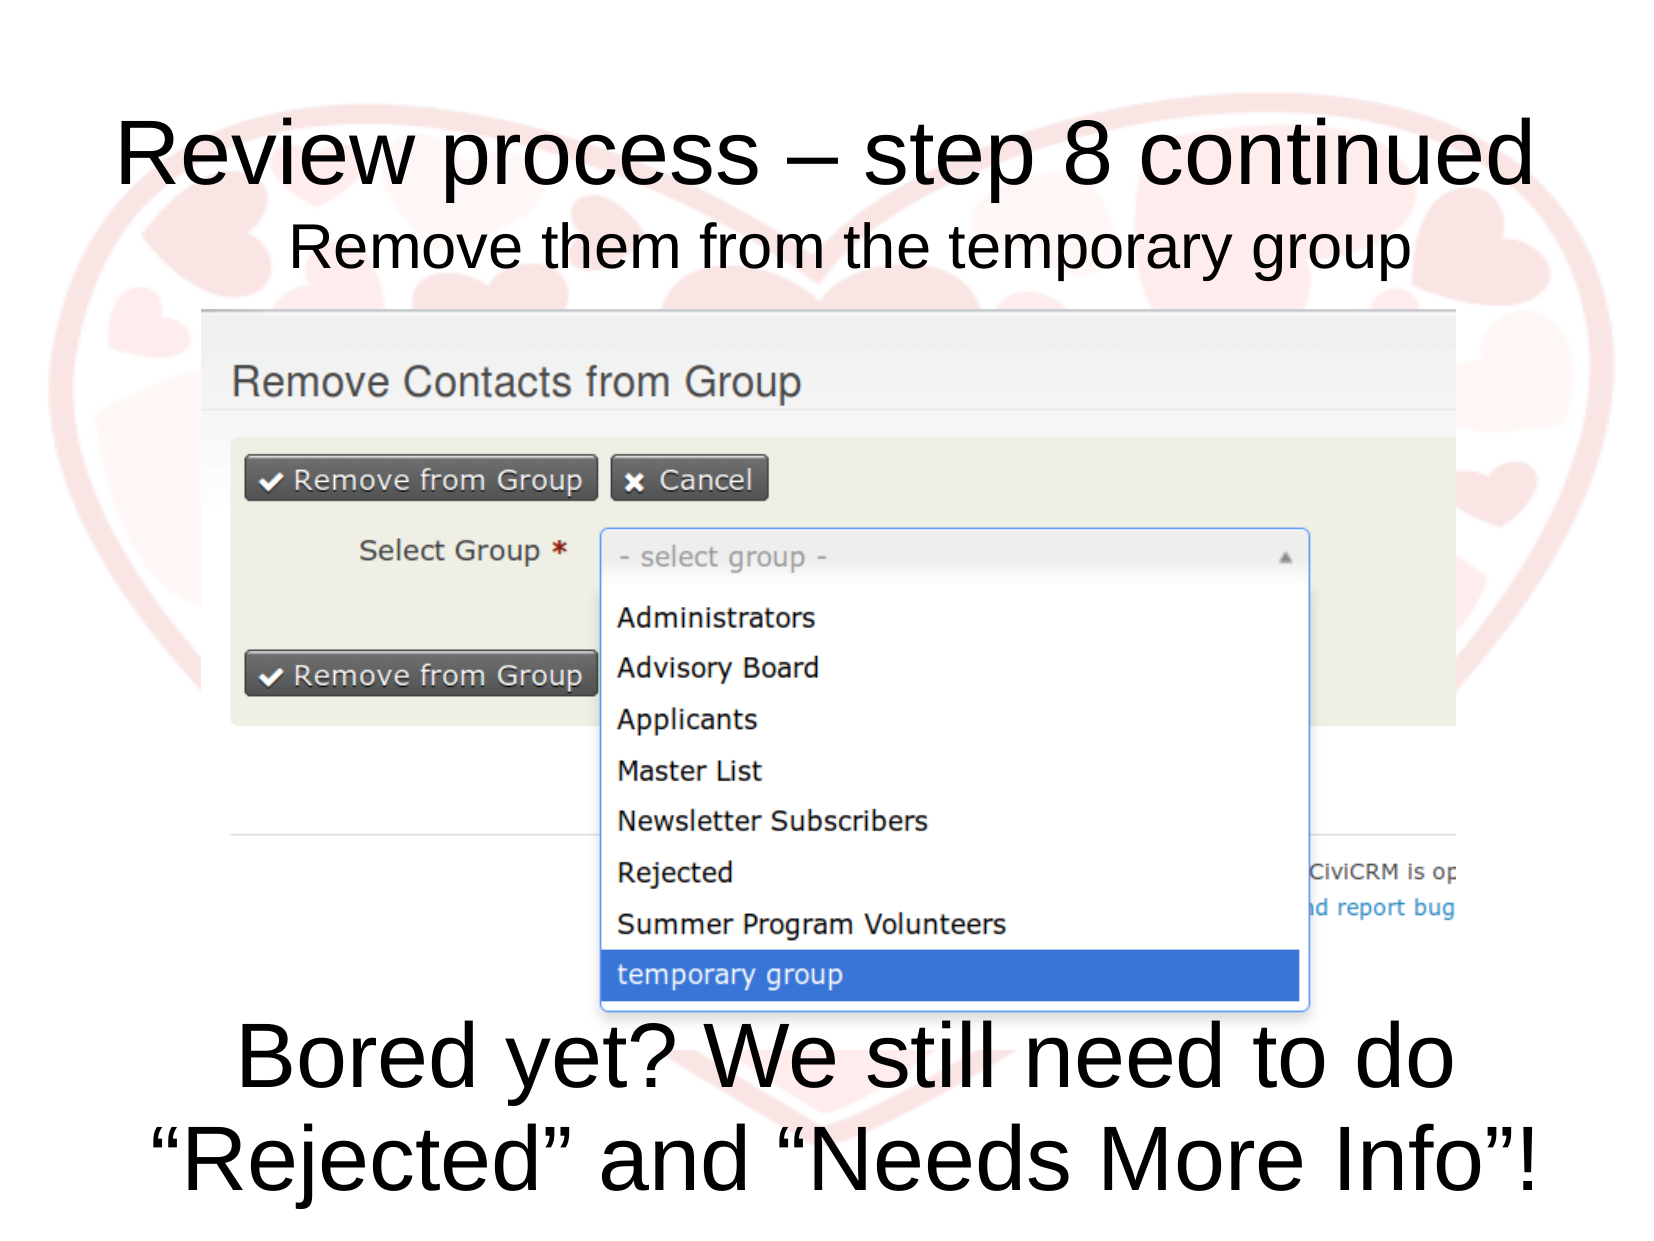

# Review process – step 8 continued
Remove them from the temporary group
Bored yet? We still need to do “Rejected” and “Needs More Info”!